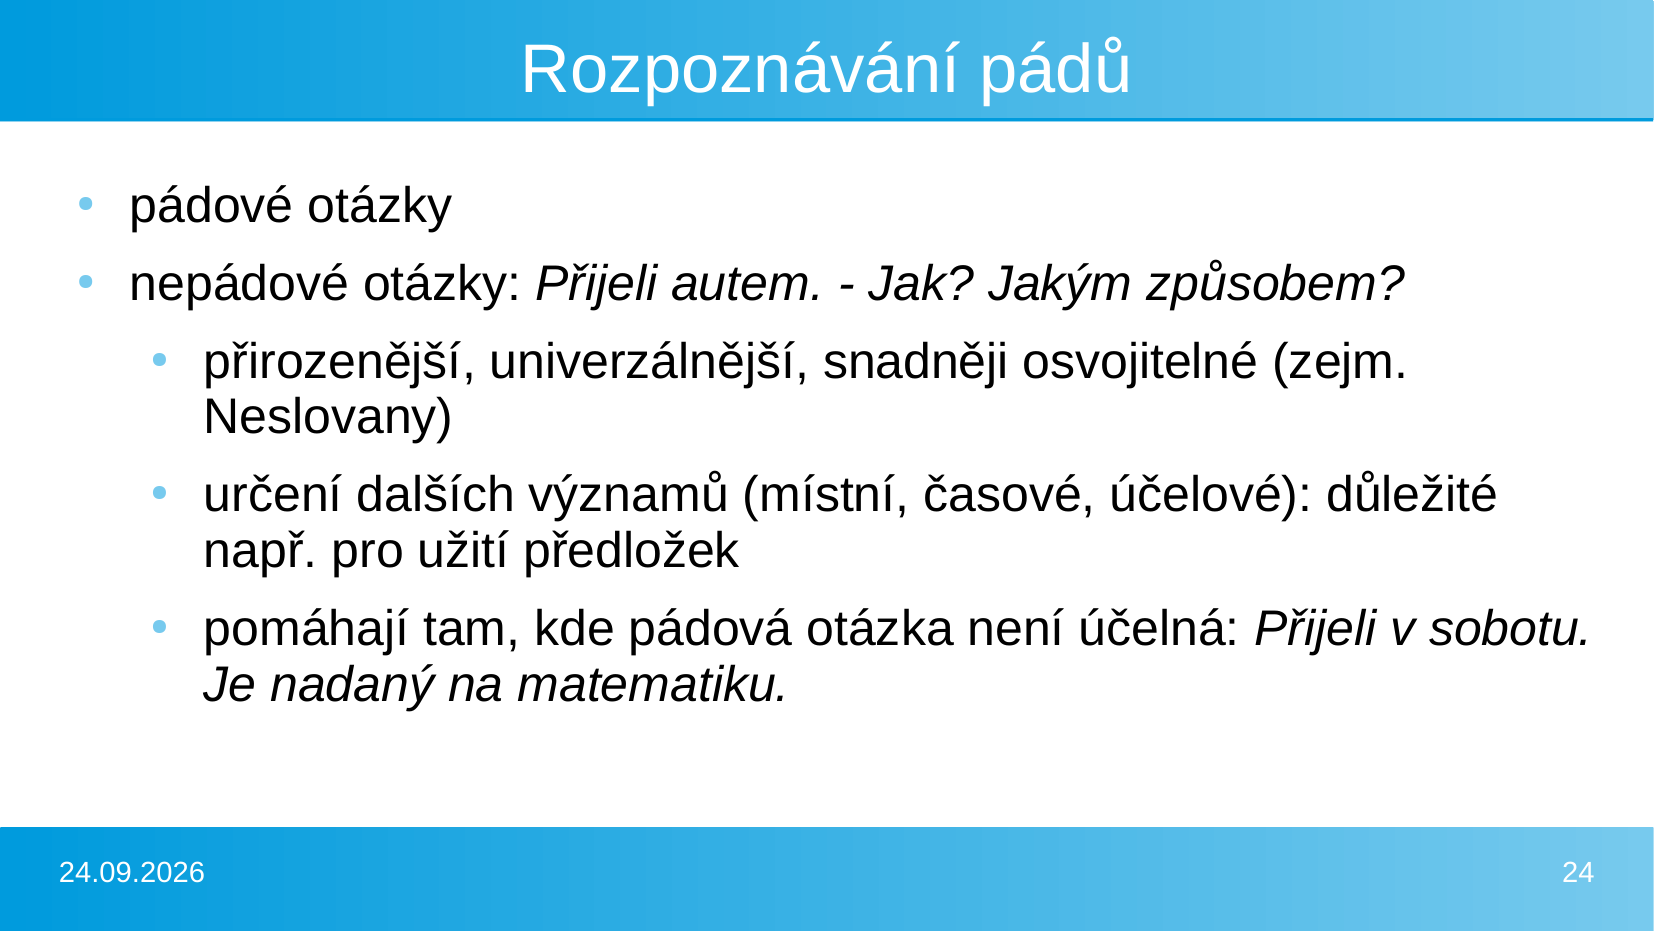

# Rozpoznávání pádů
pádové otázky
nepádové otázky: Přijeli autem. - Jak? Jakým způsobem?
přirozenější, univerzálnější, snadněji osvojitelné (zejm. Neslovany)
určení dalších významů (místní, časové, účelové): důležité např. pro užití předložek
pomáhají tam, kde pádová otázka není účelná: Přijeli v sobotu. Je nadaný na matematiku.
24